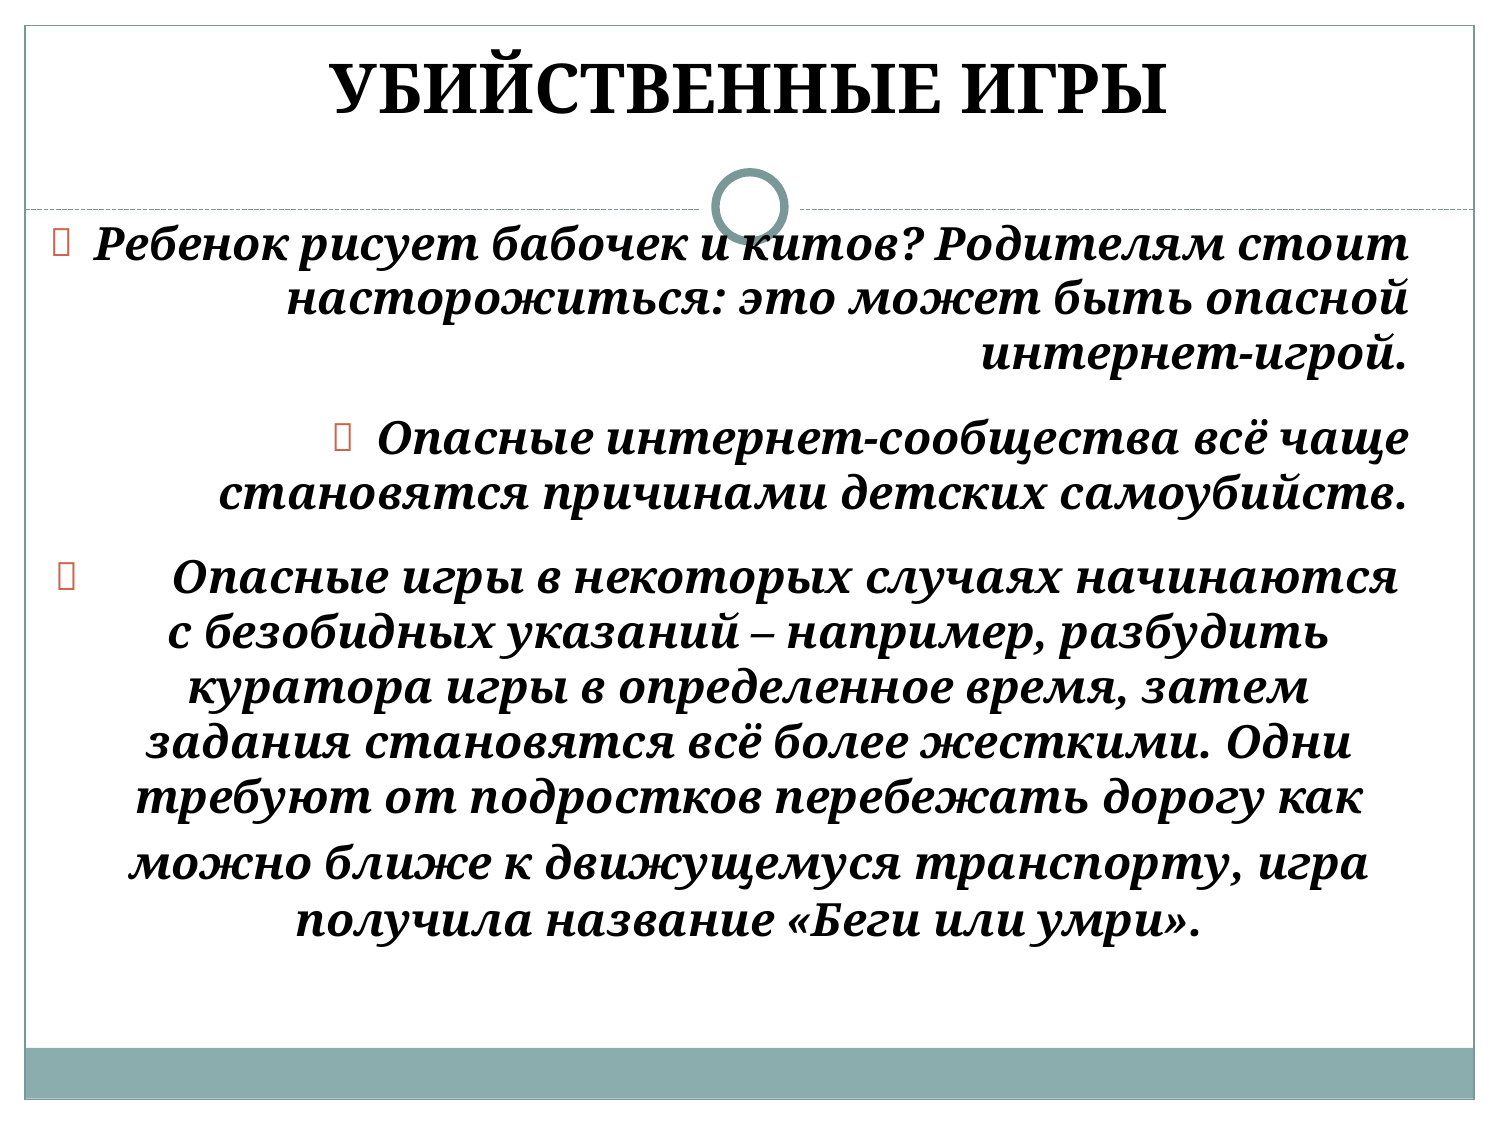

# УБИЙСТВЕННЫЕ ИГРЫ
Ребенок рисует бабочек и китов? Родителям стоит насторожиться: это может быть опасной интернет-игрой.
Опасные интернет-сообщества всё чаще становятся причинами детских самоубийств.
 Опасные игры в некоторых случаях начинаются с безобидных указаний – например, разбудить куратора игры в определенное время, затем задания становятся всё более жесткими. Одни требуют от подростков перебежать дорогу как можно ближе к движущемуся транспорту, игра получила название «Беги или умри».